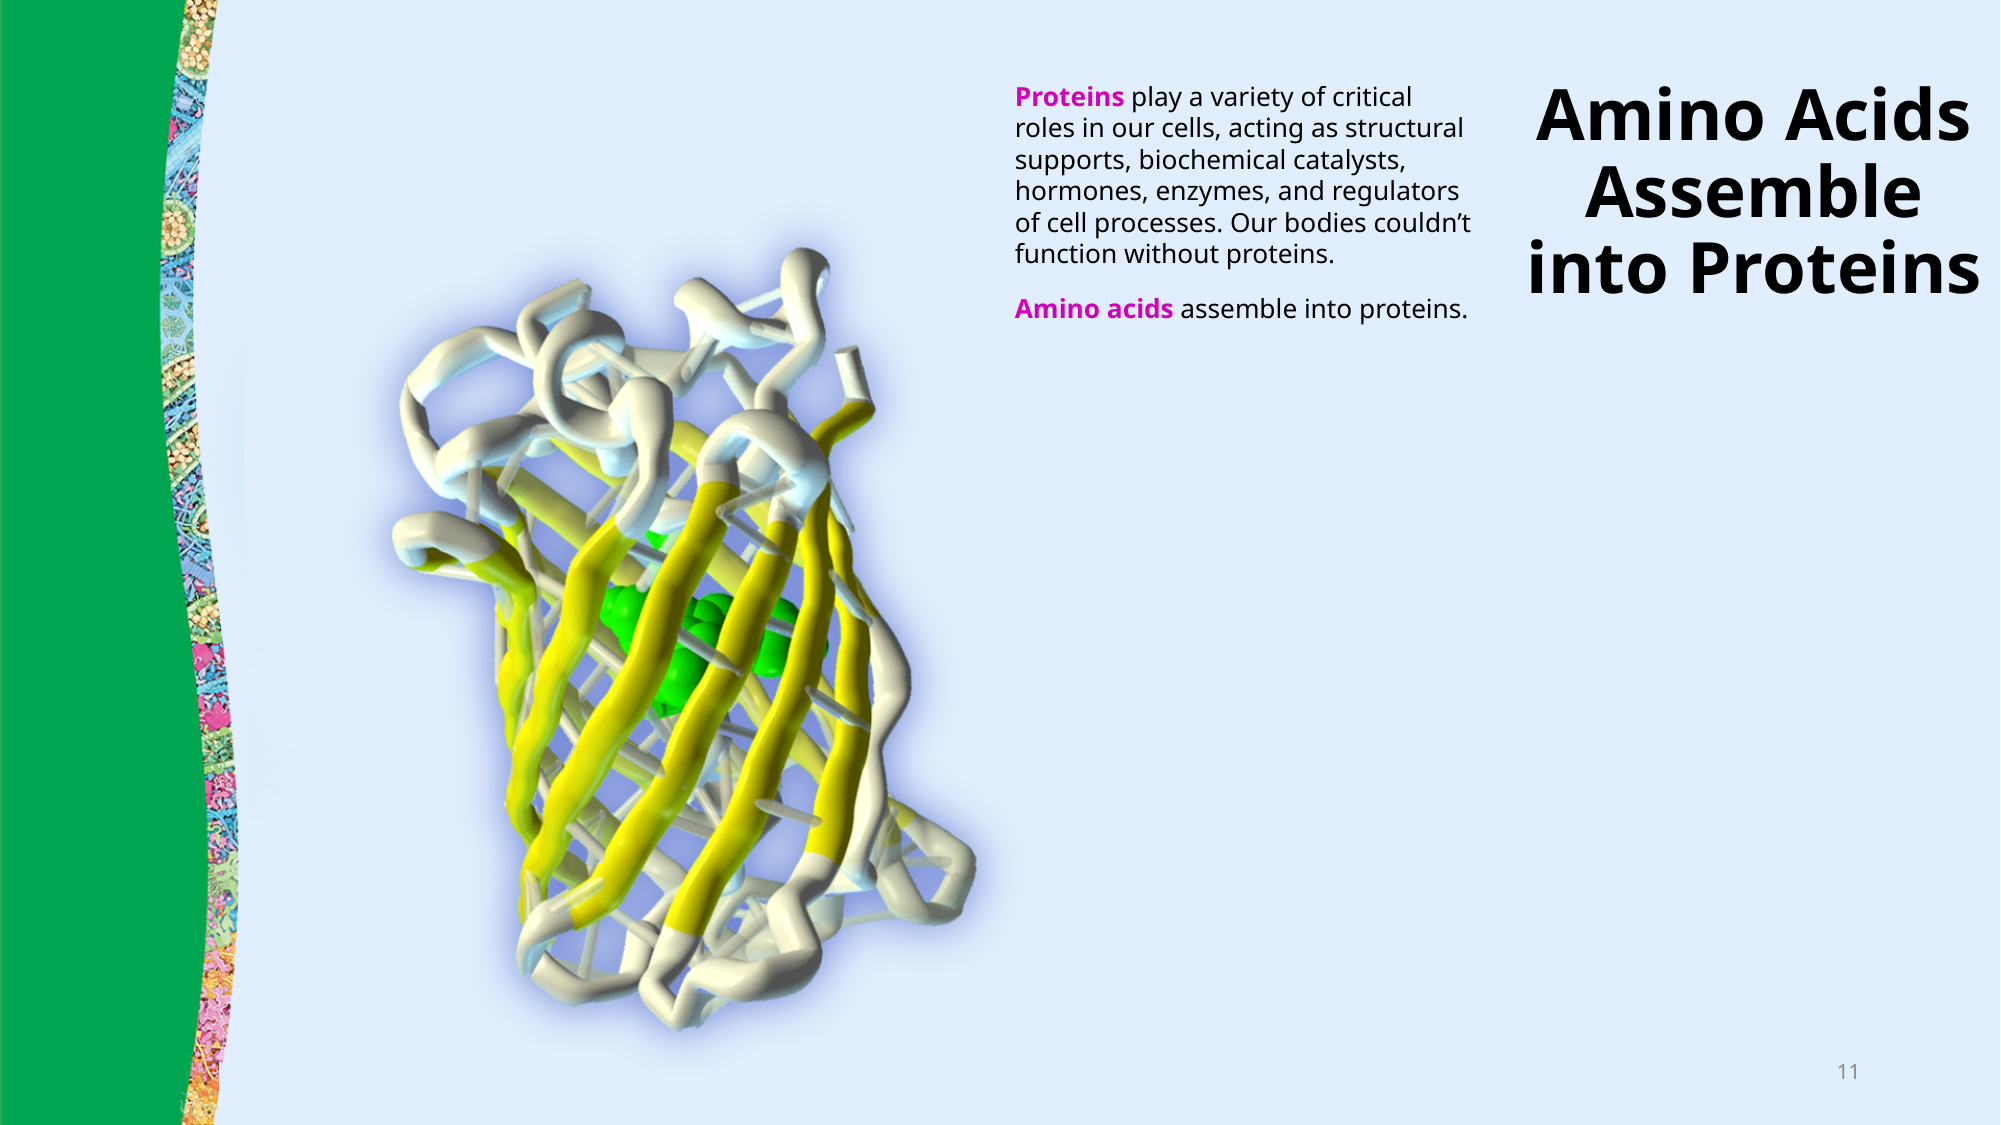

# Proteins play a variety of critical roles in our cells, acting as structural supports, biochemical catalysts, hormones, enzymes, and regulators of cell processes. Our bodies couldn’t function without proteins.
Amino acids assemble into proteins.
Amino Acids Assemble into Proteins